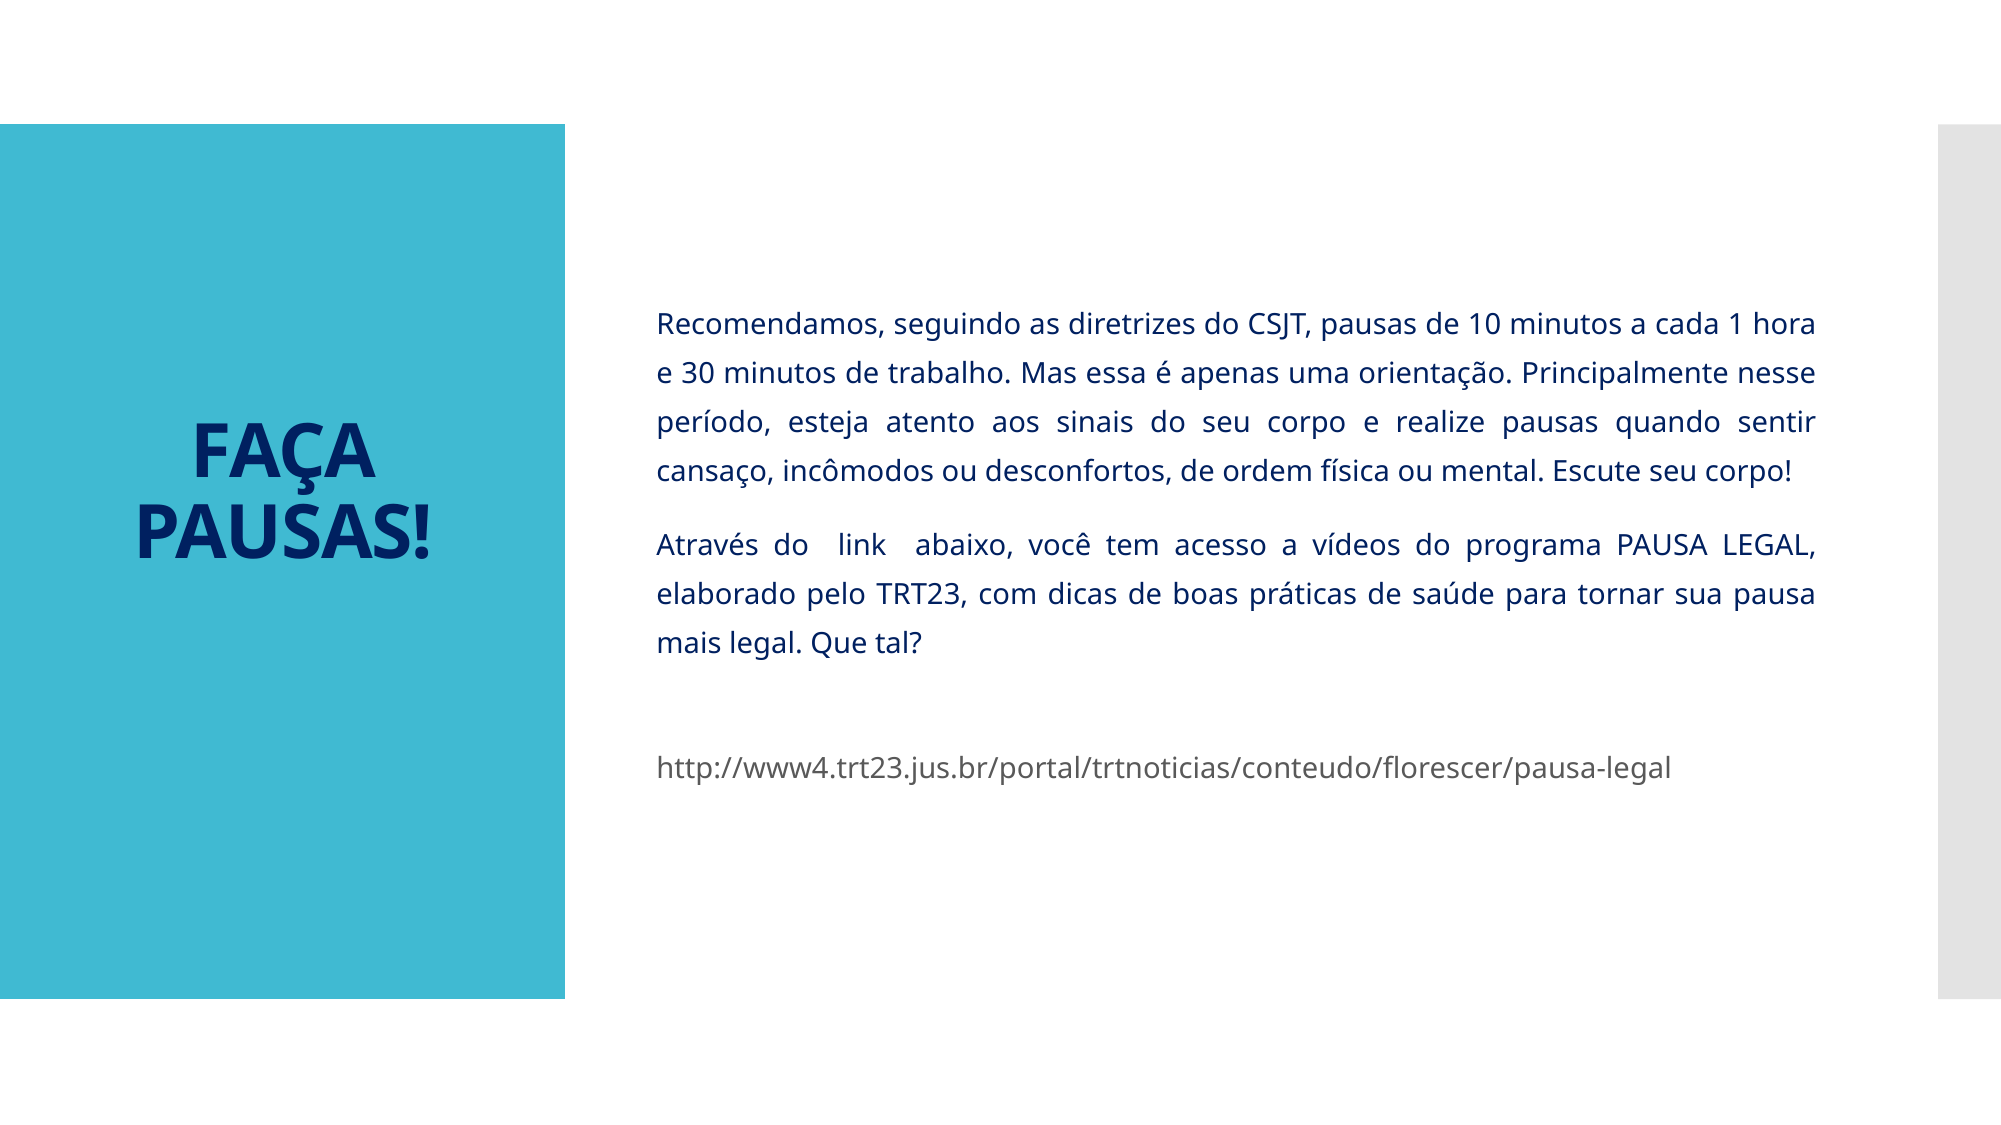

Recomendamos, seguindo as diretrizes do CSJT, pausas de 10 minutos a cada 1 hora e 30 minutos de trabalho. Mas essa é apenas uma orientação. Principalmente nesse período, esteja atento aos sinais do seu corpo e realize pausas quando sentir cansaço, incômodos ou desconfortos, de ordem física ou mental. Escute seu corpo!
Através do link abaixo, você tem acesso a vídeos do programa PAUSA LEGAL, elaborado pelo TRT23, com dicas de boas práticas de saúde para tornar sua pausa mais legal. Que tal?
http://www4.trt23.jus.br/portal/trtnoticias/conteudo/florescer/pausa-legal
# FAÇA PAUSAS!